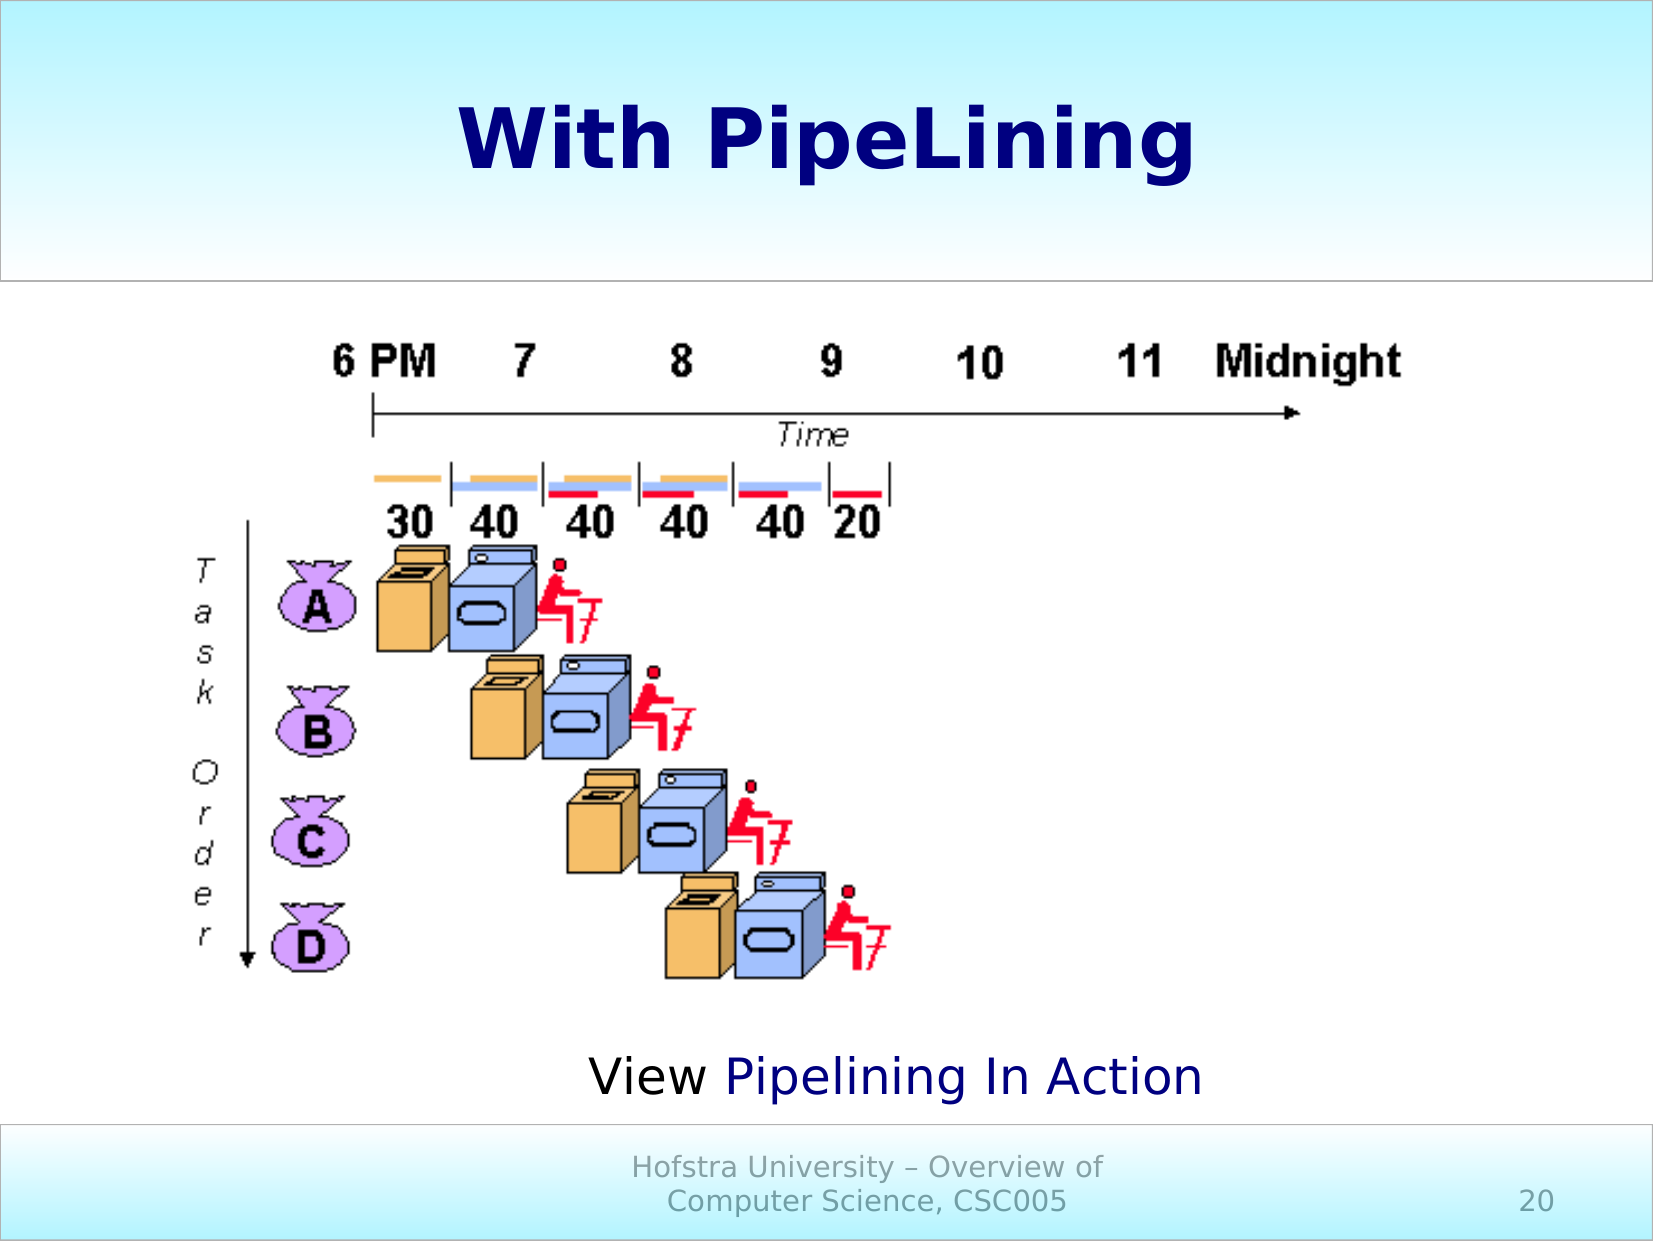

# With PipeLining
View Pipelining In Action
20